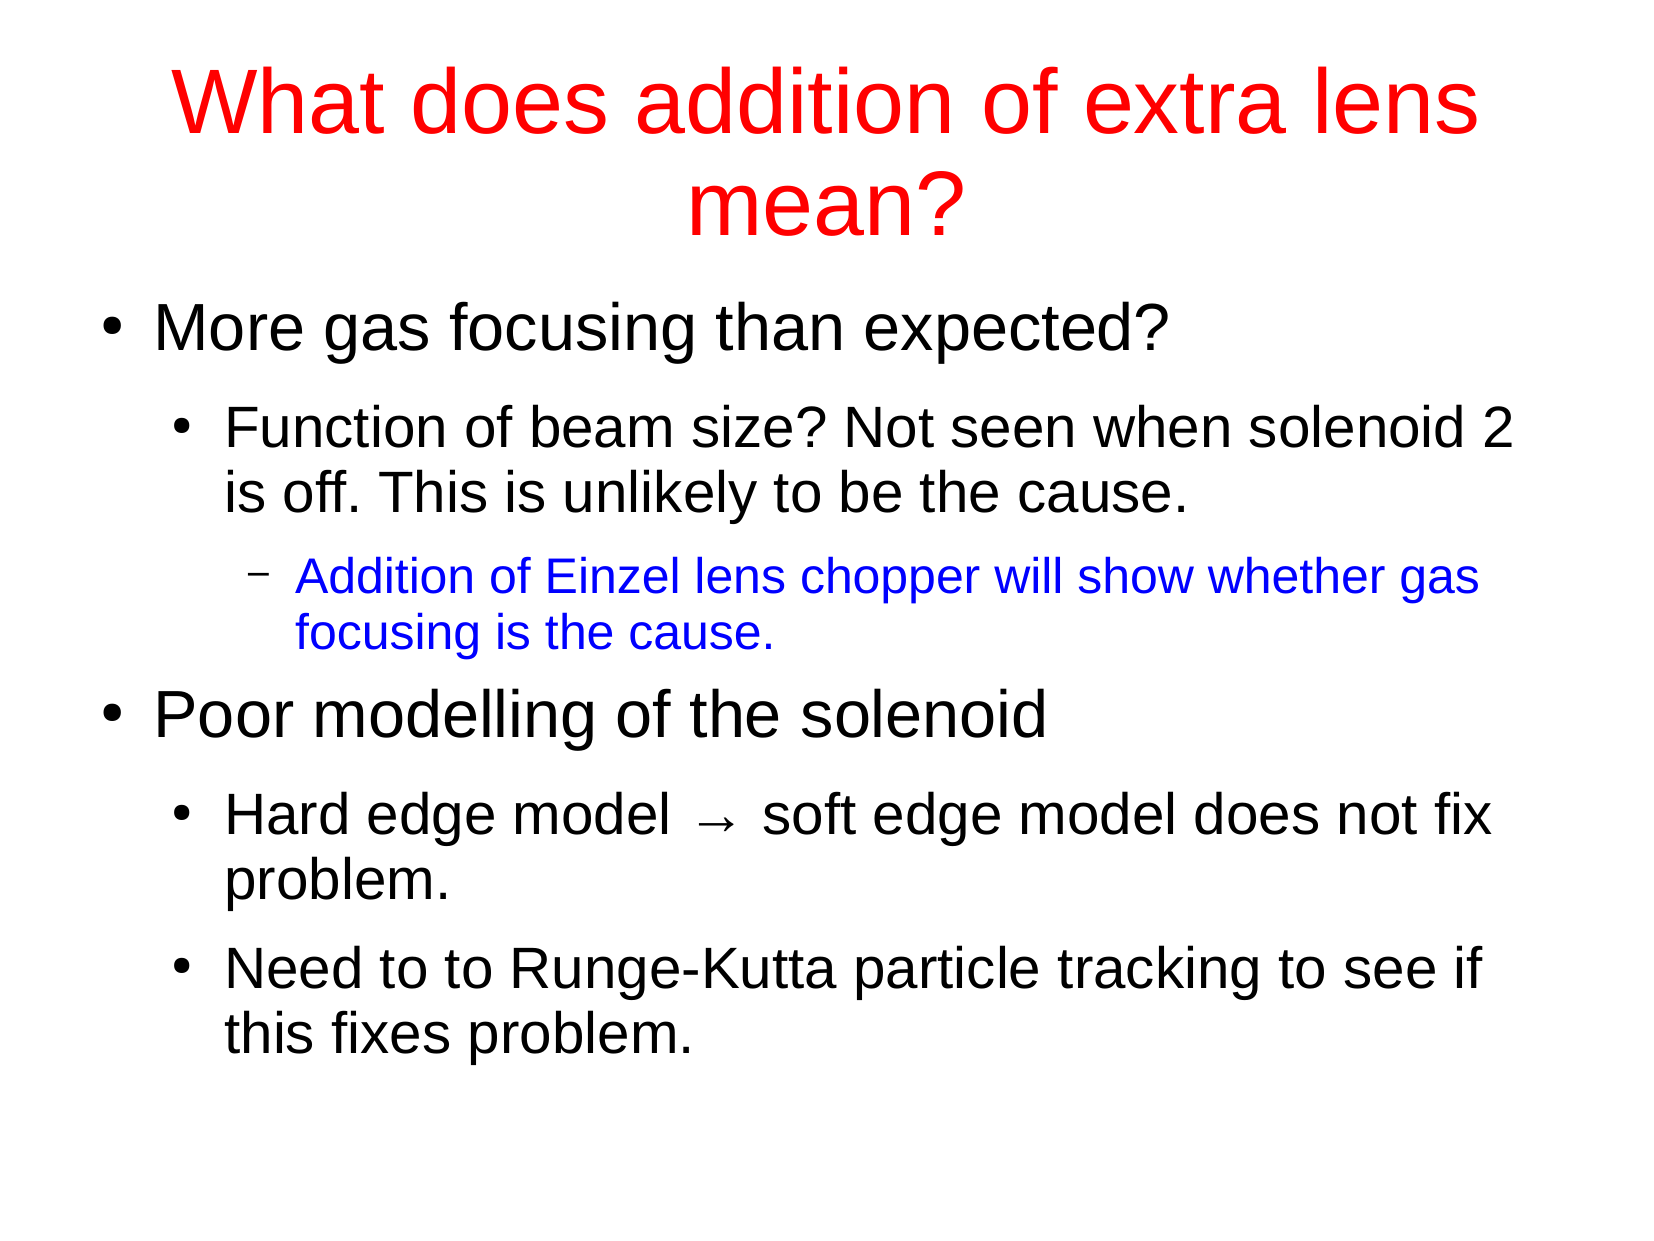

# What does addition of extra lens mean?
More gas focusing than expected?
Function of beam size? Not seen when solenoid 2 is off. This is unlikely to be the cause.
Addition of Einzel lens chopper will show whether gas focusing is the cause.
Poor modelling of the solenoid
Hard edge model → soft edge model does not fix problem.
Need to to Runge-Kutta particle tracking to see if this fixes problem.